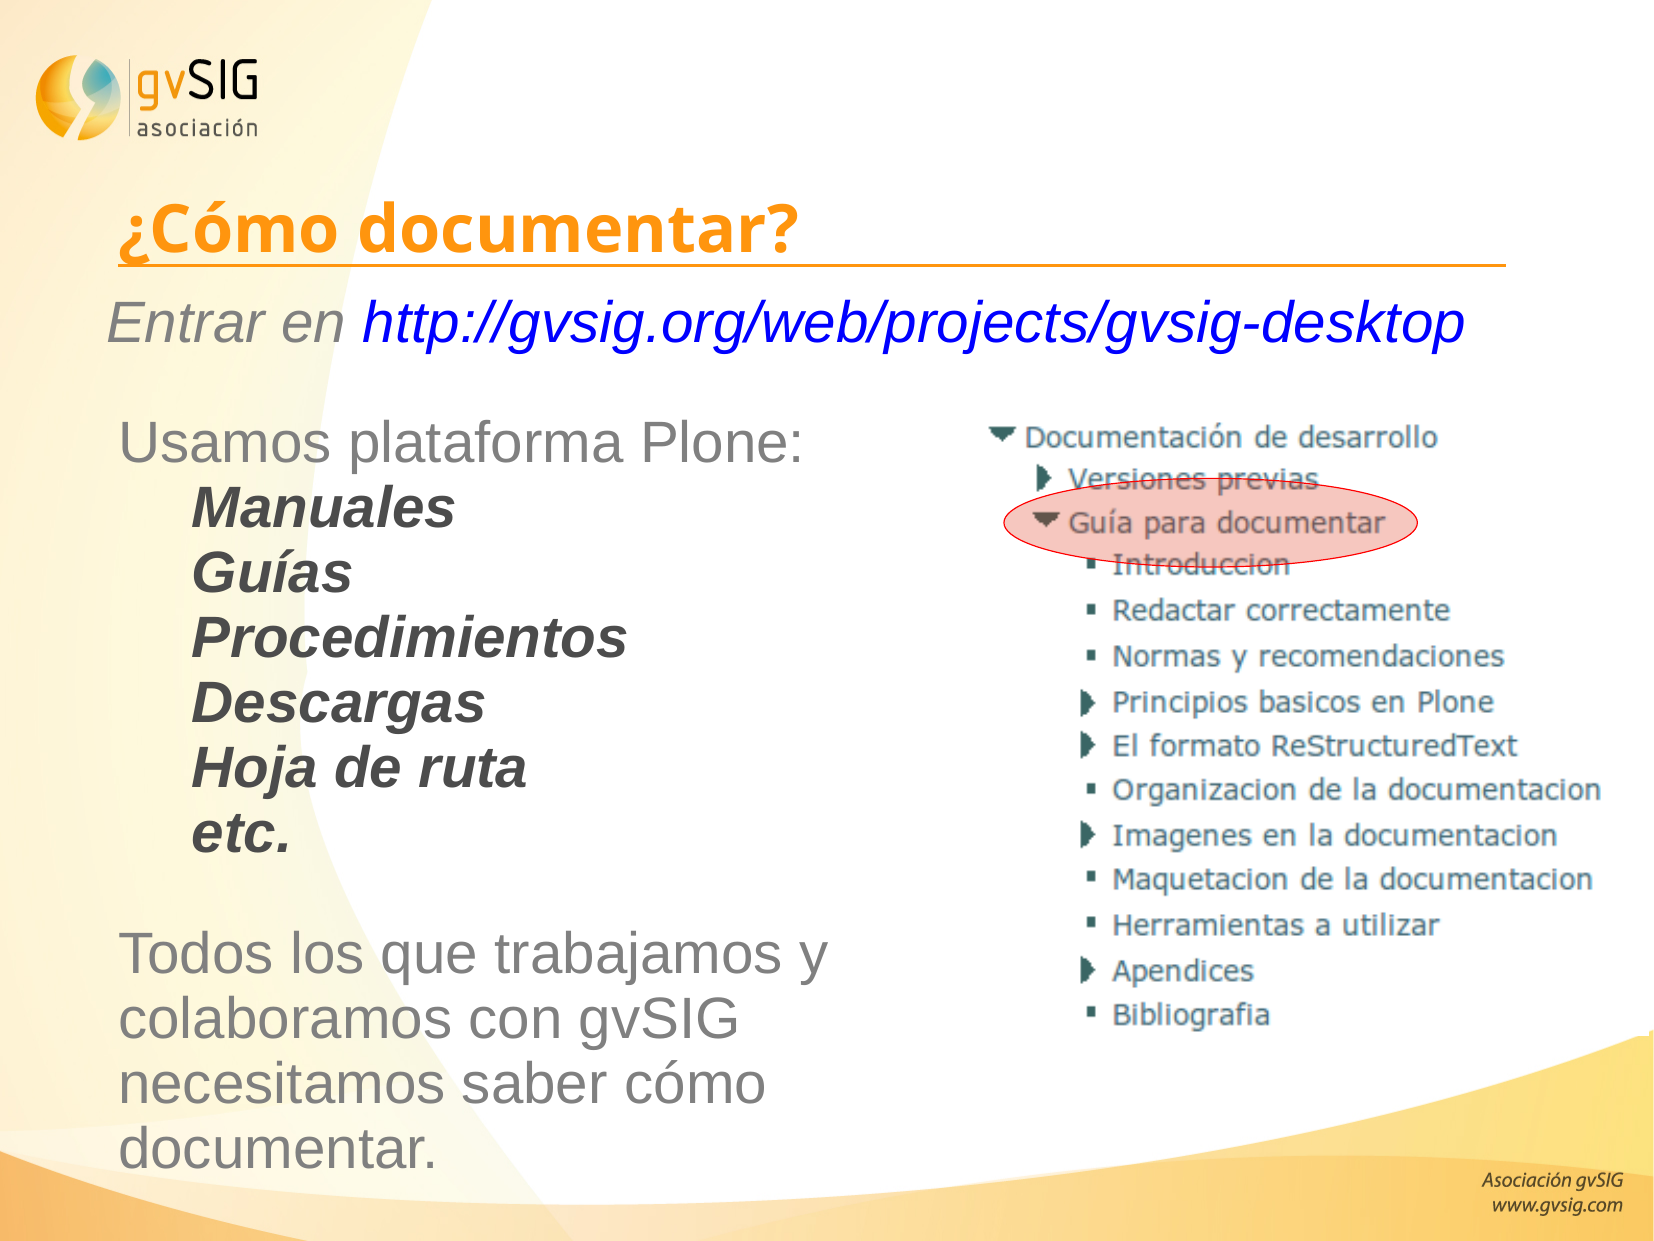

# ¿Cómo documentar?
Entrar en http://gvsig.org/web/projects/gvsig-desktop
Usamos plataforma Plone:
	Manuales
	Guías
	Procedimientos
	Descargas
	Hoja de ruta
	etc.
Todos los que trabajamos y colaboramos con gvSIG necesitamos saber cómo documentar.